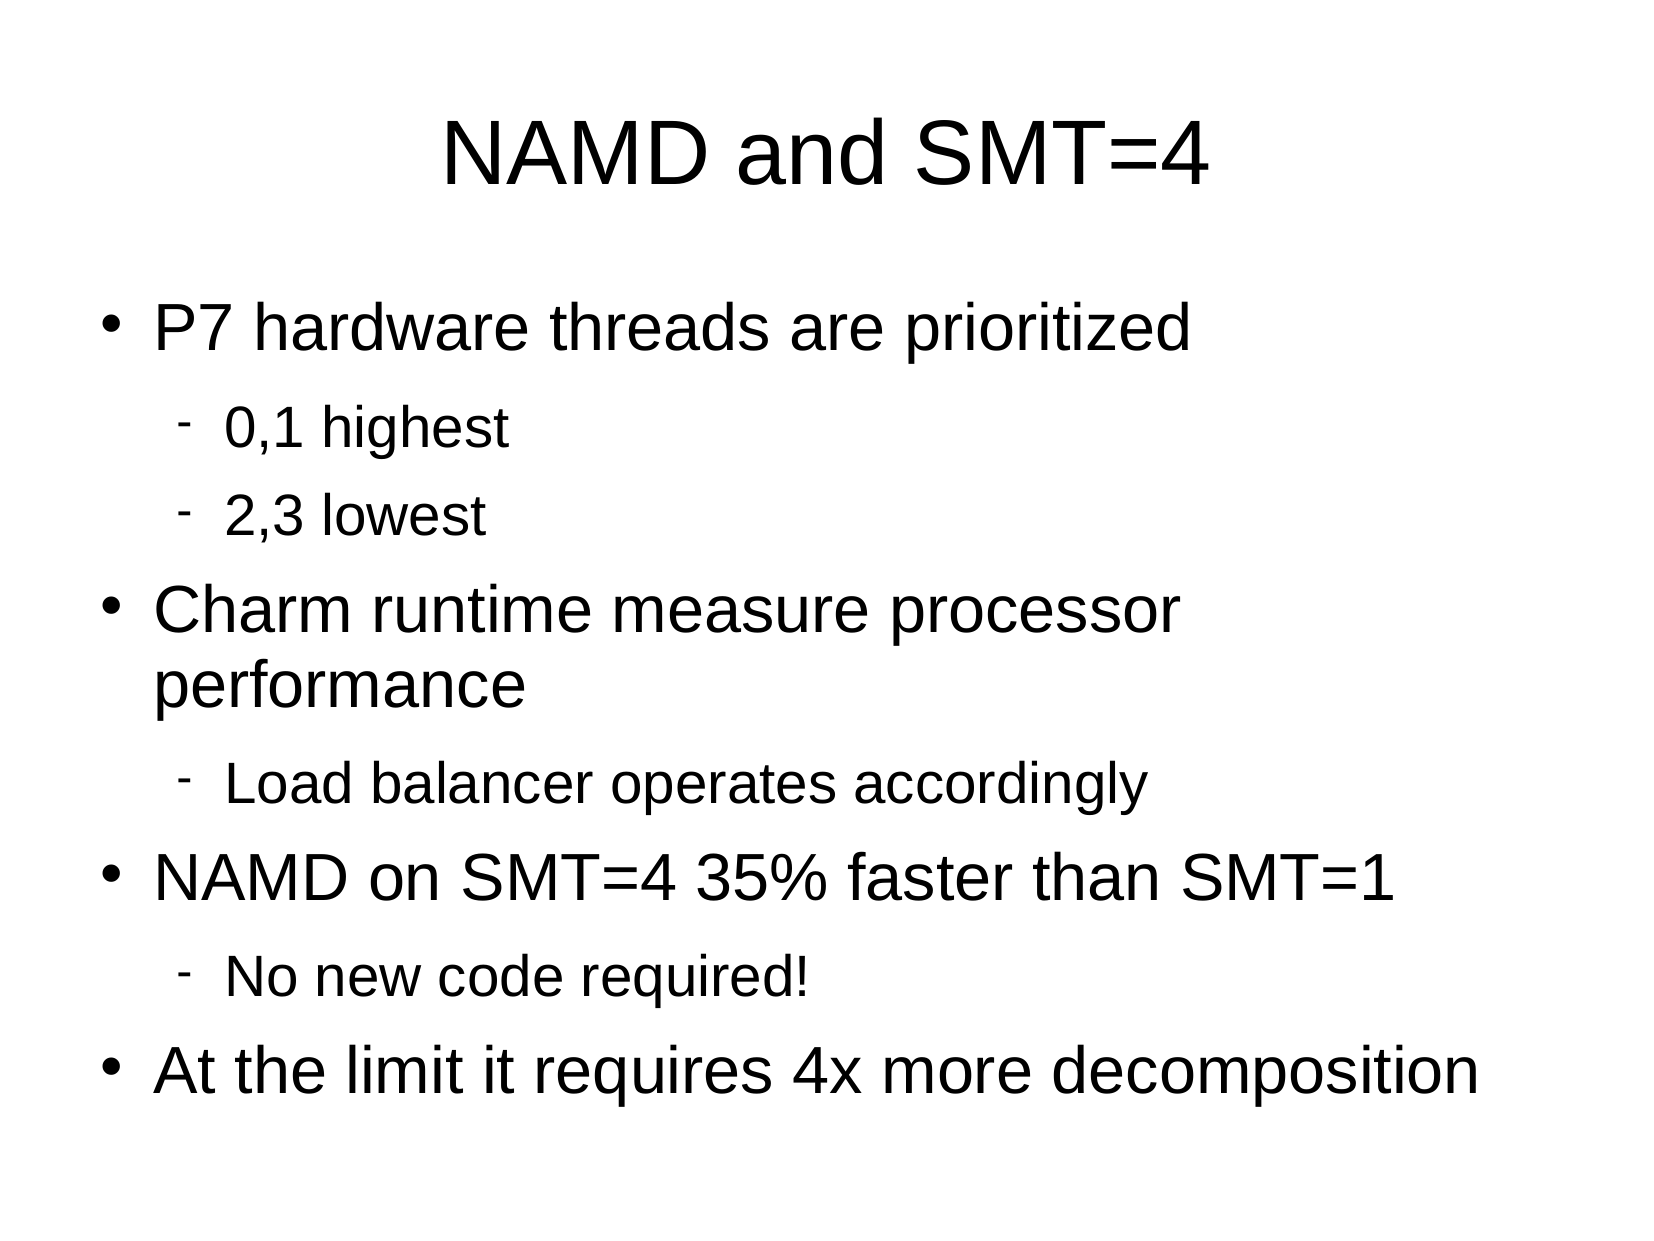

# NAMD and SMT=4
P7 hardware threads are prioritized
0,1 highest
2,3 lowest
Charm runtime measure processor performance
Load balancer operates accordingly
NAMD on SMT=4 35% faster than SMT=1
No new code required!
At the limit it requires 4x more decomposition